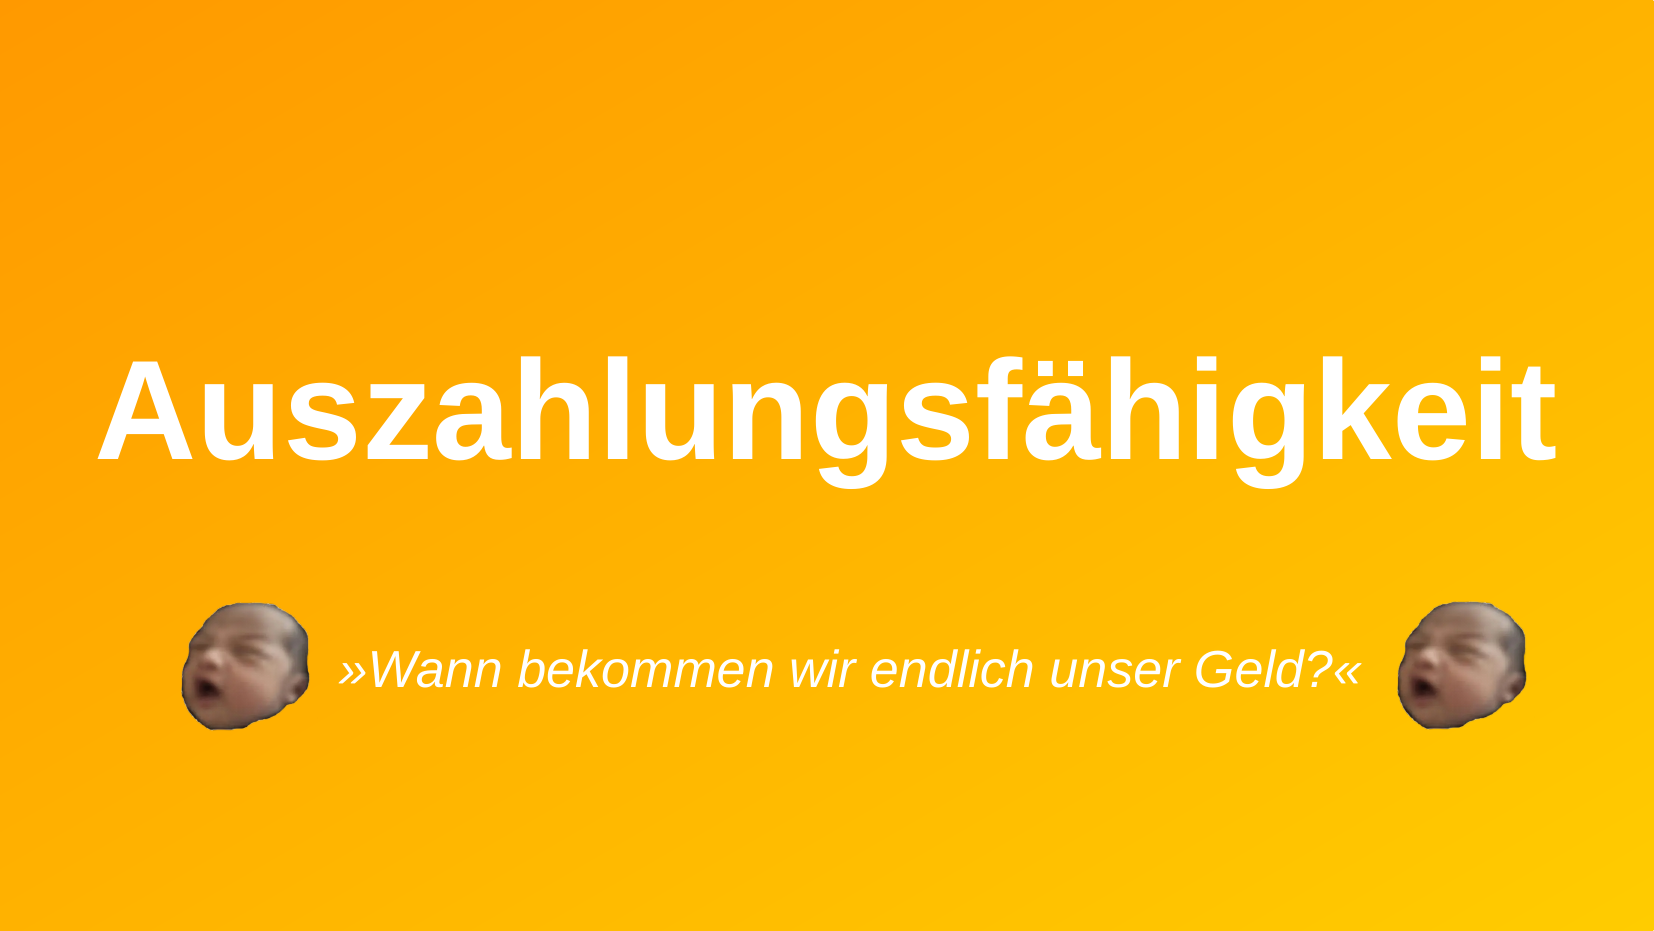

# Auszahlungsfähigkeit
»Wann bekommen wir endlich unser Geld?«